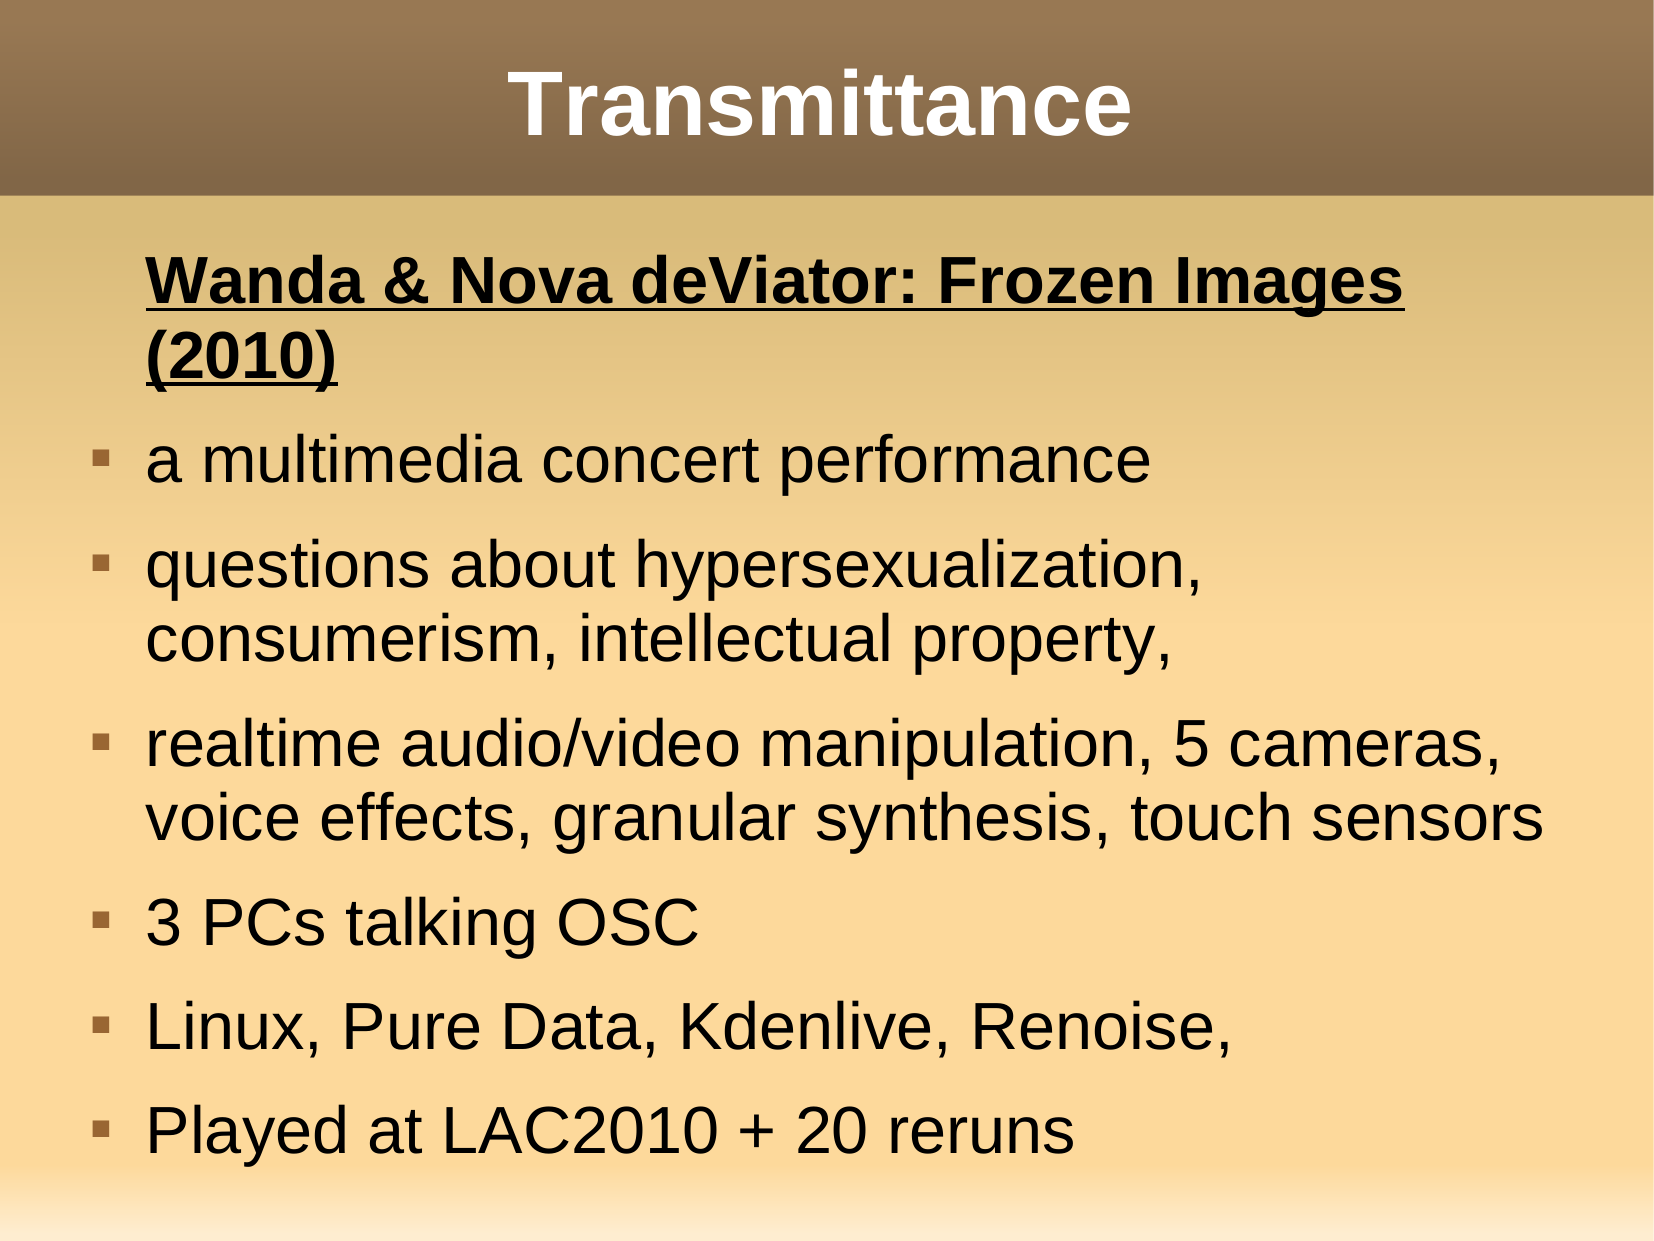

# Transmittance
Wanda & Nova deViator: Frozen Images (2010)
a multimedia concert performance
questions about hypersexualization, consumerism, intellectual property,
realtime audio/video manipulation, 5 cameras, voice effects, granular synthesis, touch sensors
3 PCs talking OSC
Linux, Pure Data, Kdenlive, Renoise,
Played at LAC2010 + 20 reruns